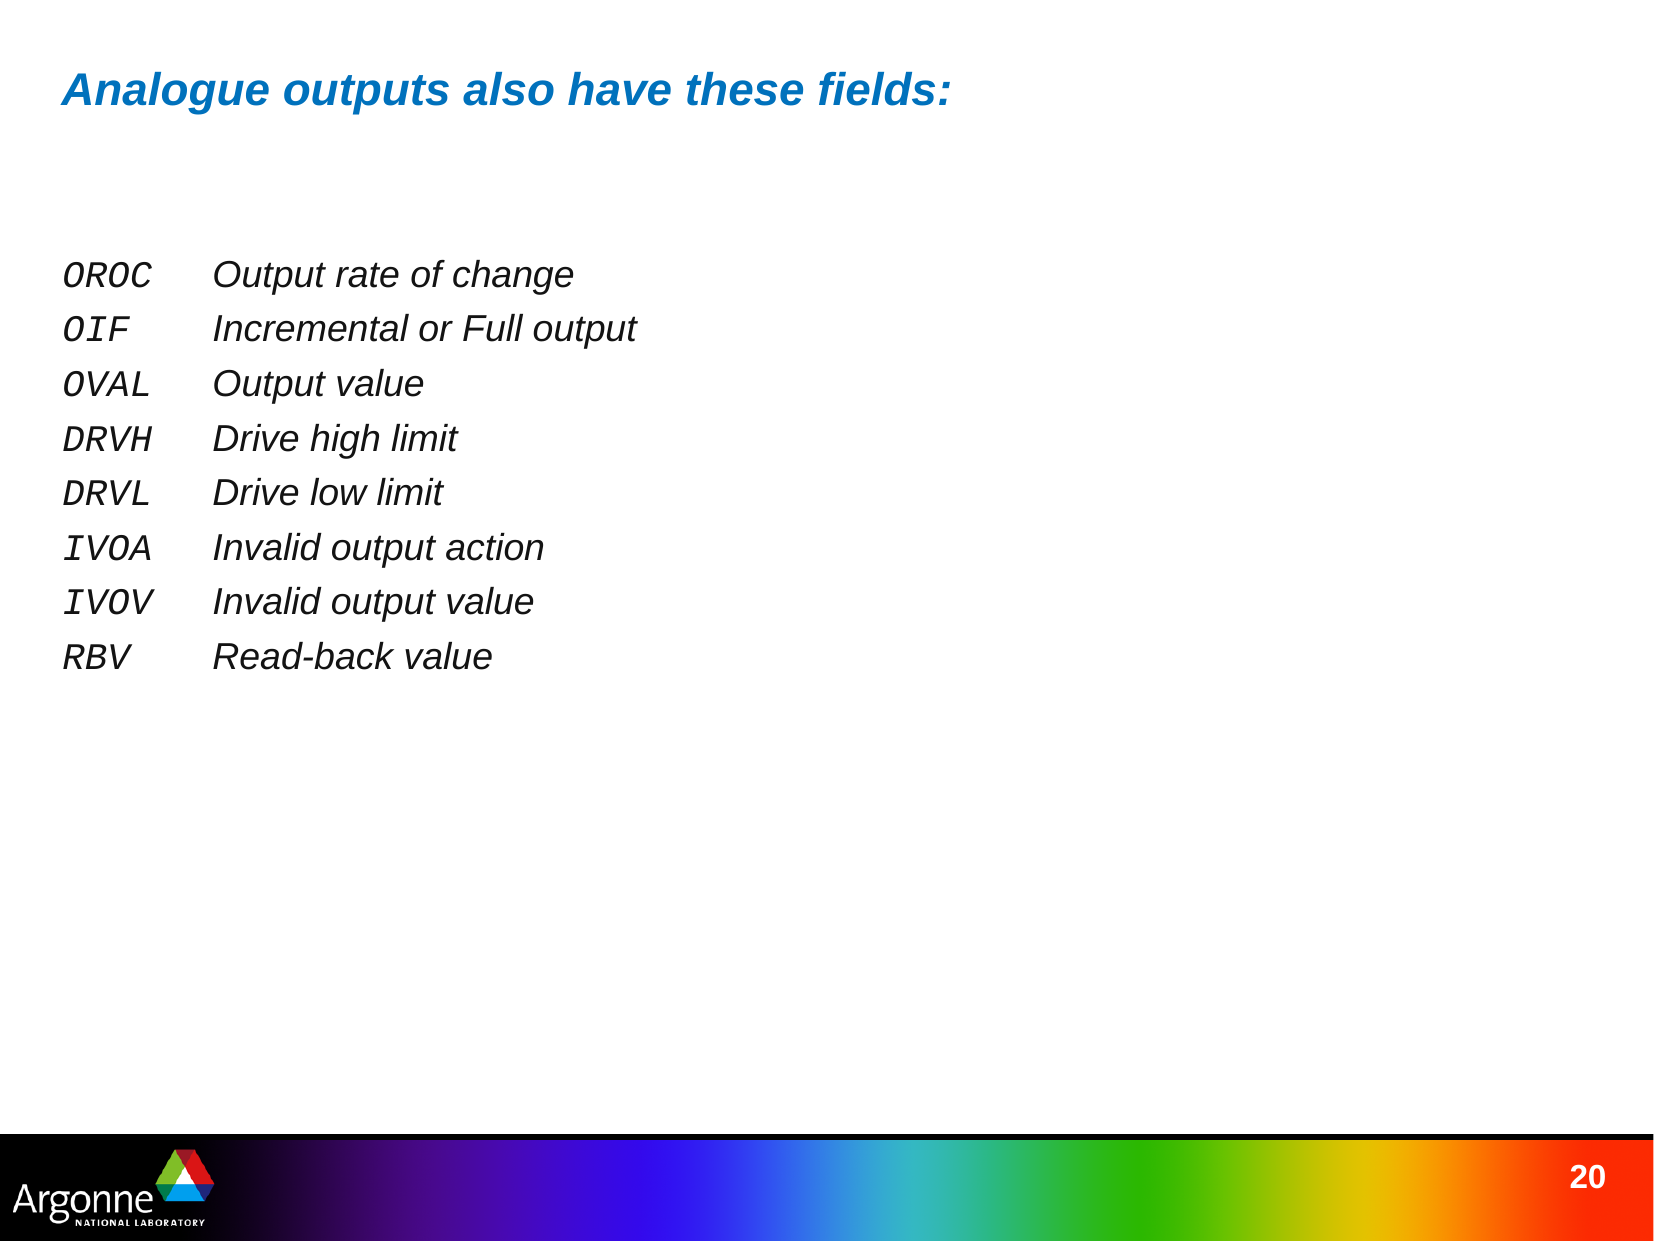

# Analogue outputs also have these fields:
OROC	Output rate of change
OIF 	Incremental or Full output
OVAL	Output value
DRVH	Drive high limit
DRVL	Drive low limit
IVOA	Invalid output action
IVOV	Invalid output value
RBV 	Read-back value
20